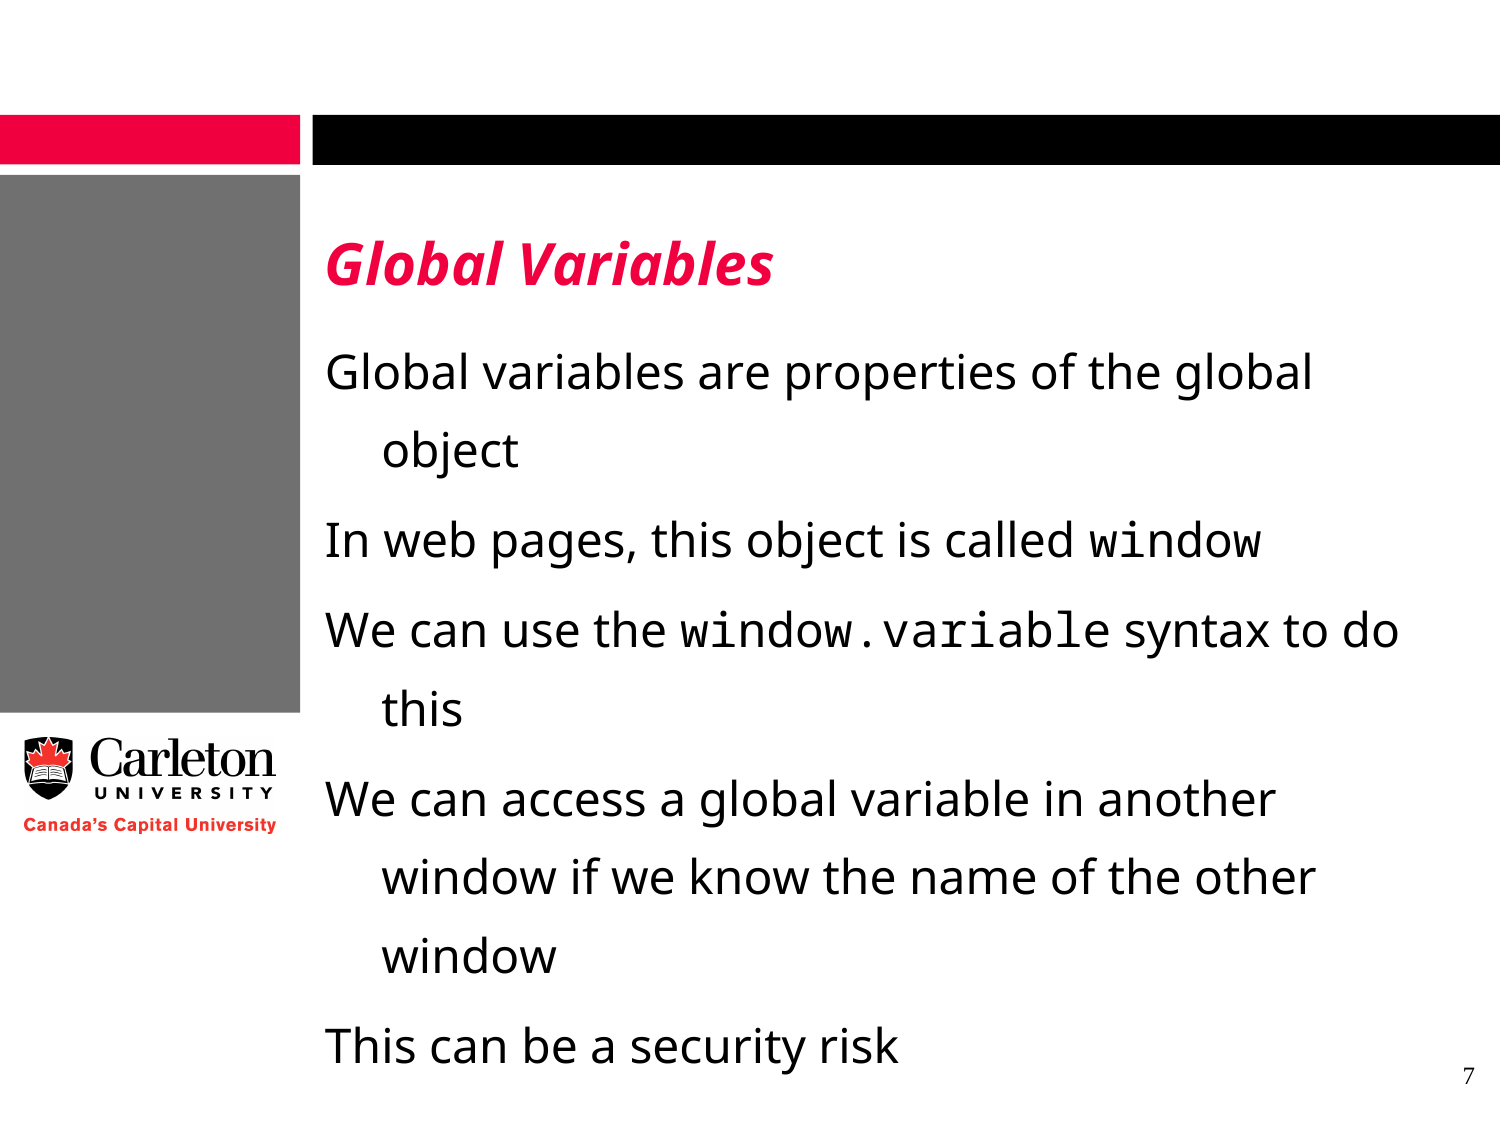

# Global Variables
Global variables are properties of the global object
In web pages, this object is called window
We can use the window.variable syntax to do this
We can access a global variable in another window if we know the name of the other window
This can be a security risk
7